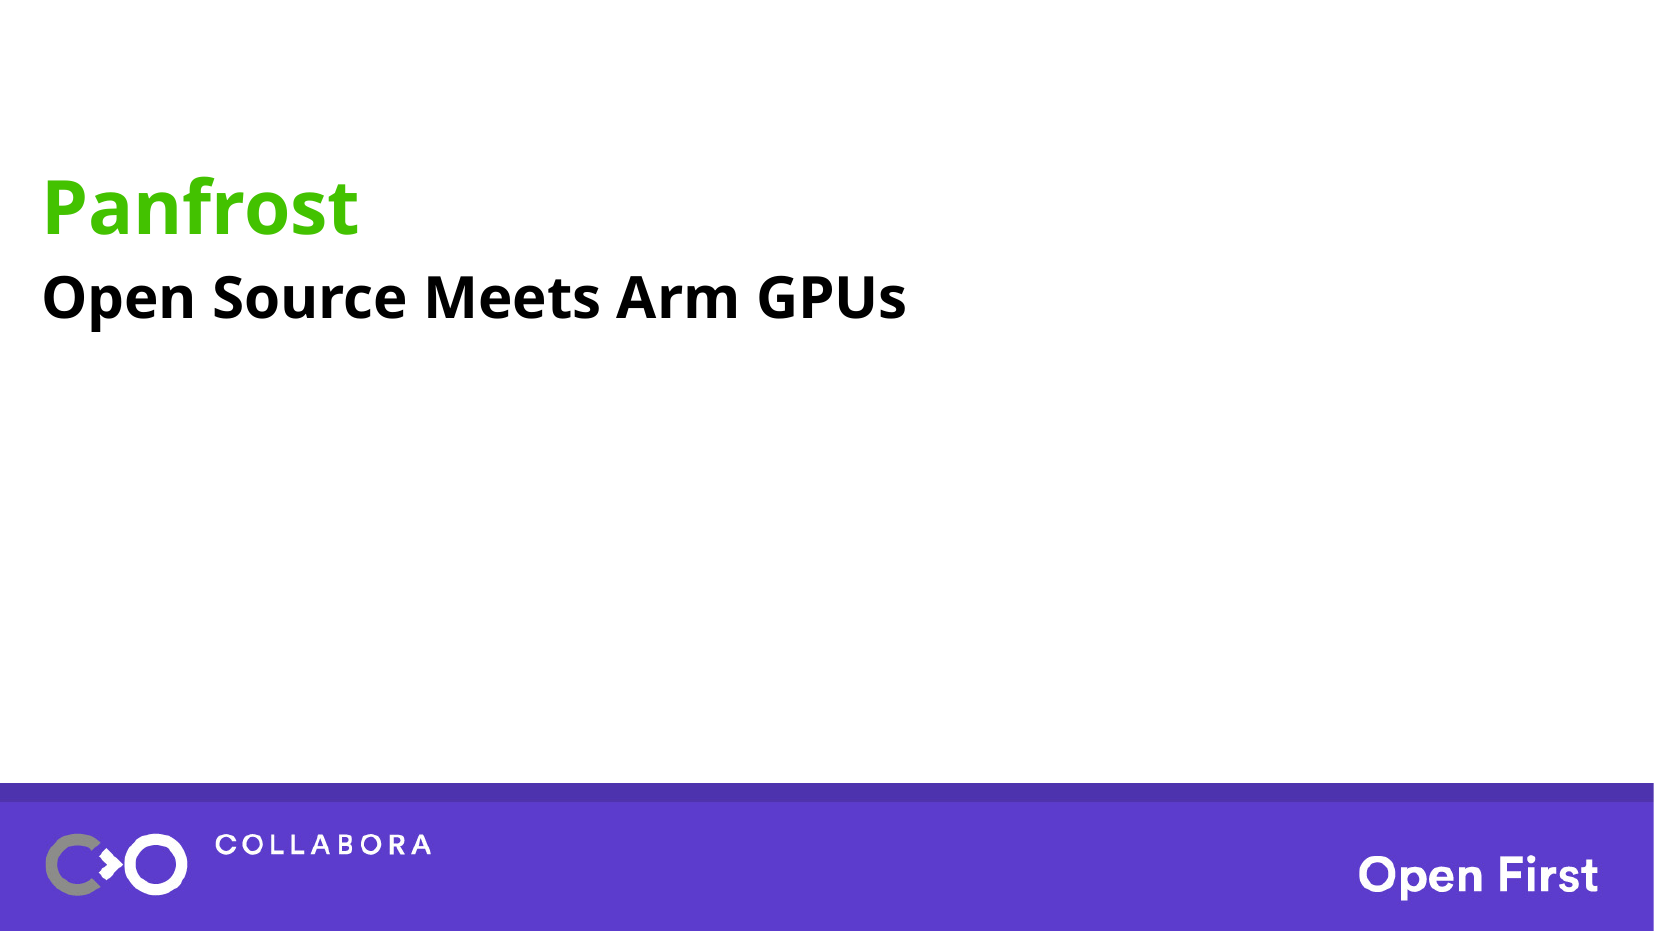

# Panfrost Open Source Meets Arm GPUs